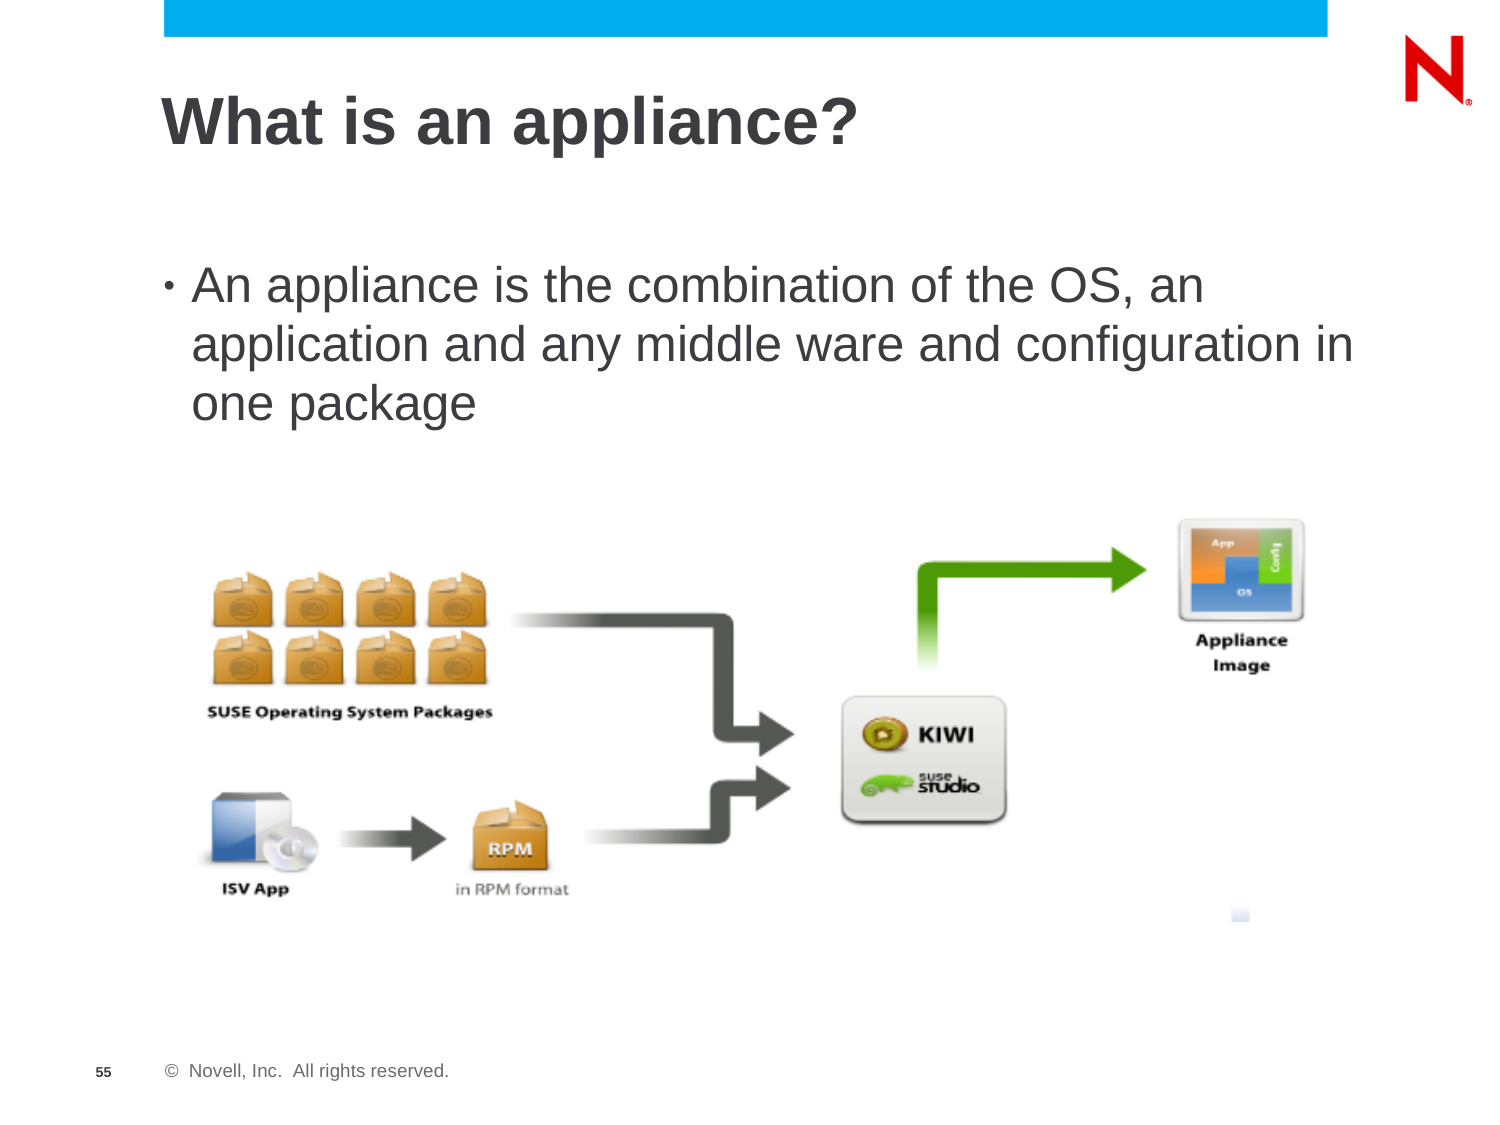

# What is an appliance?
An appliance is the combination of the OS, an application and any middle ware and configuration in one package